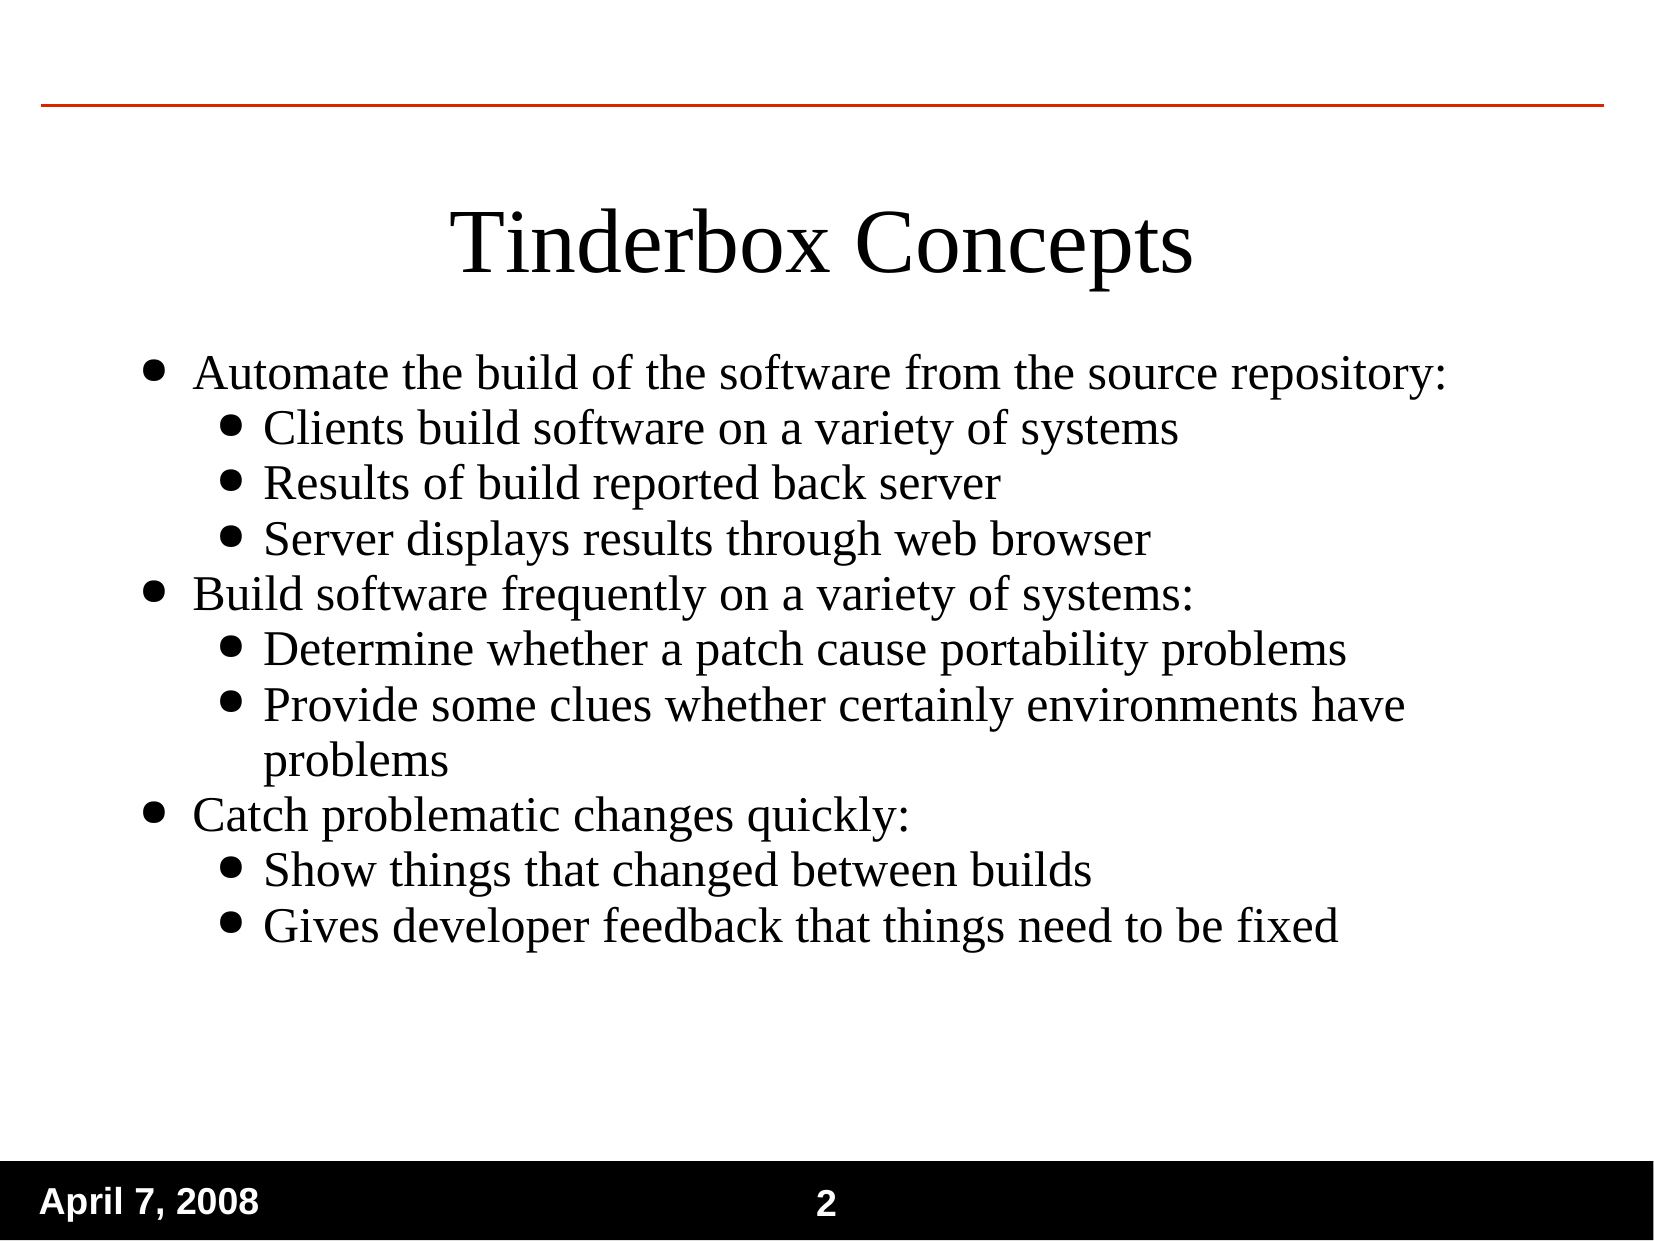

# Tinderbox Concepts
Automate the build of the software from the source repository:
Clients build software on a variety of systems
Results of build reported back server
Server displays results through web browser
Build software frequently on a variety of systems:
Determine whether a patch cause portability problems
Provide some clues whether certainly environments have problems
Catch problematic changes quickly:
Show things that changed between builds
Gives developer feedback that things need to be fixed